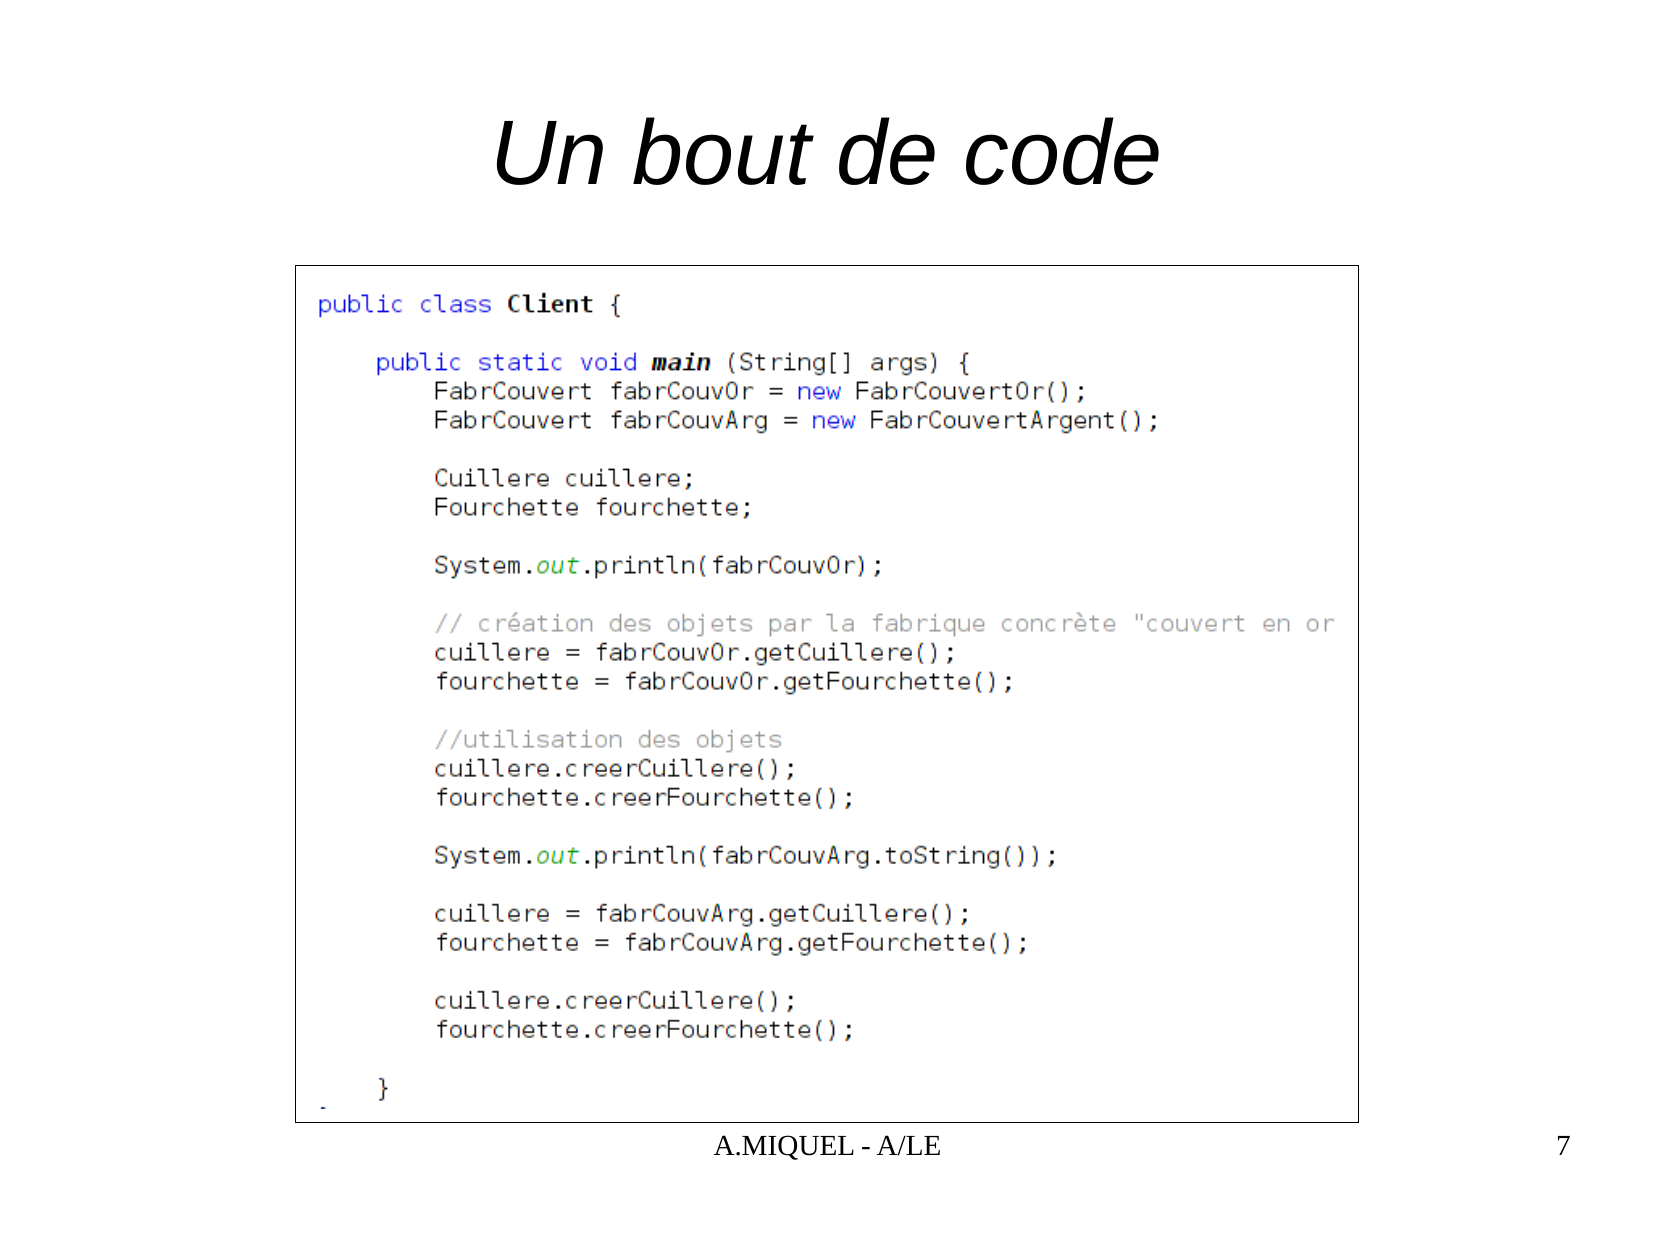

# Un bout de code
A.MIQUEL - A/LE
7